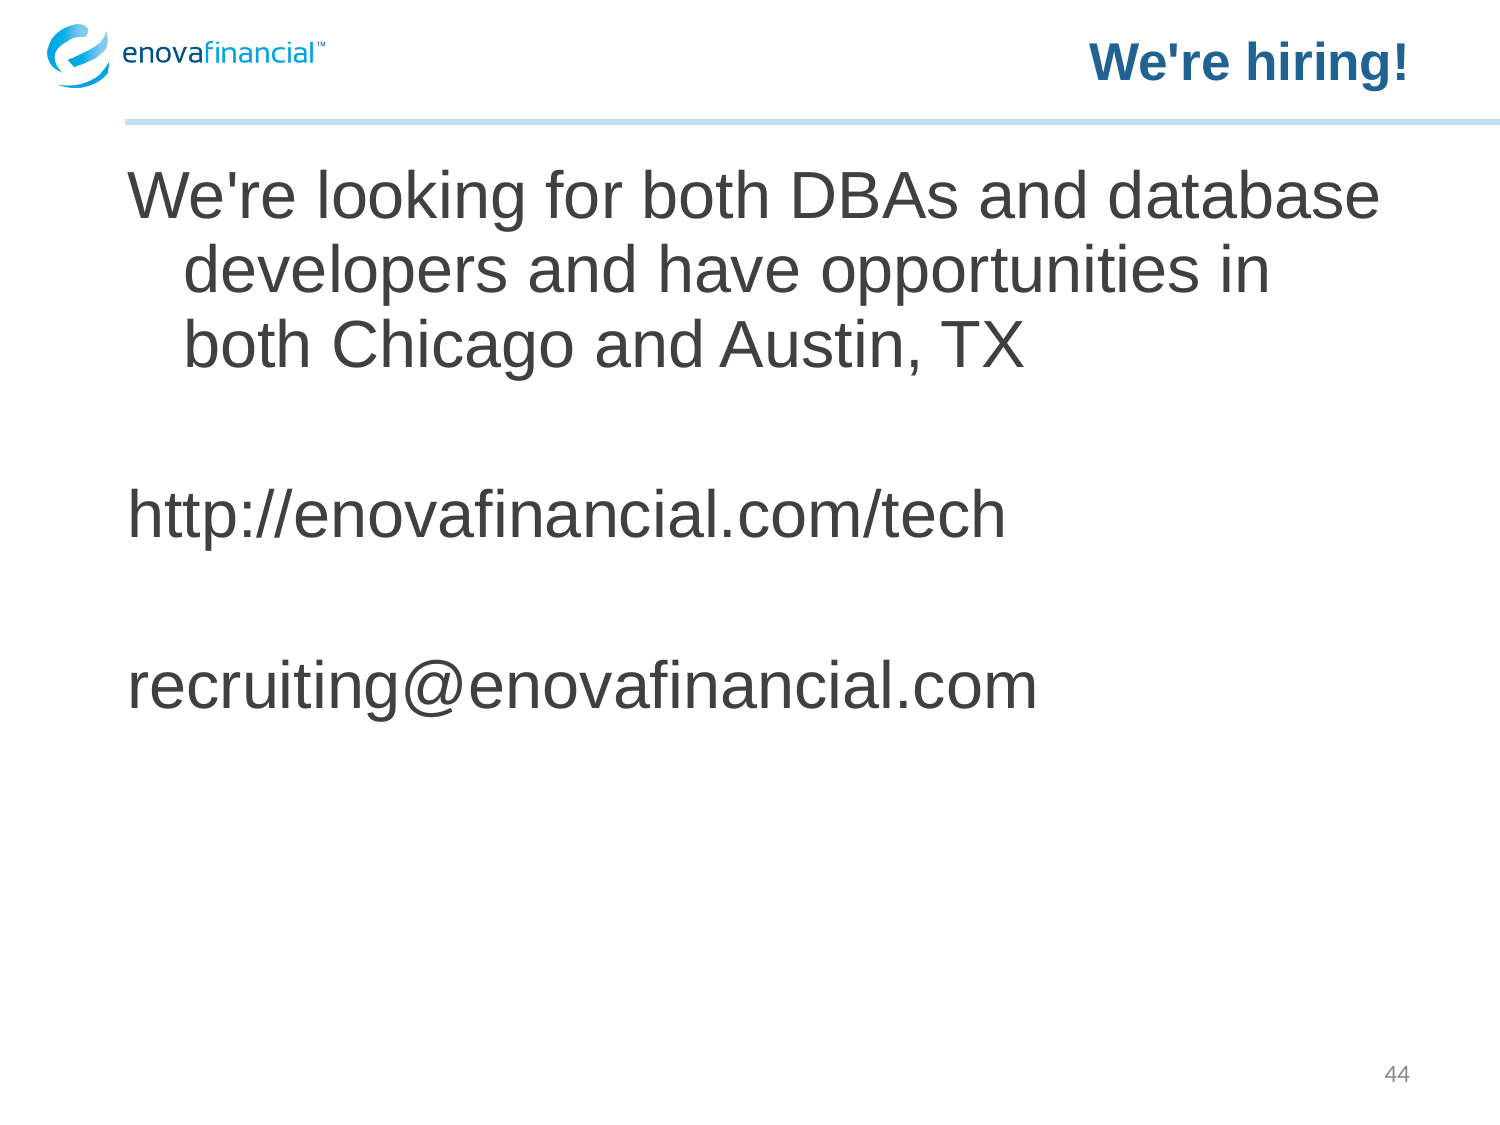

We're hiring!
# We're looking for both DBAs and database developers and have opportunities in both Chicago and Austin, TX
http://enovafinancial.com/tech
recruiting@enovafinancial.com